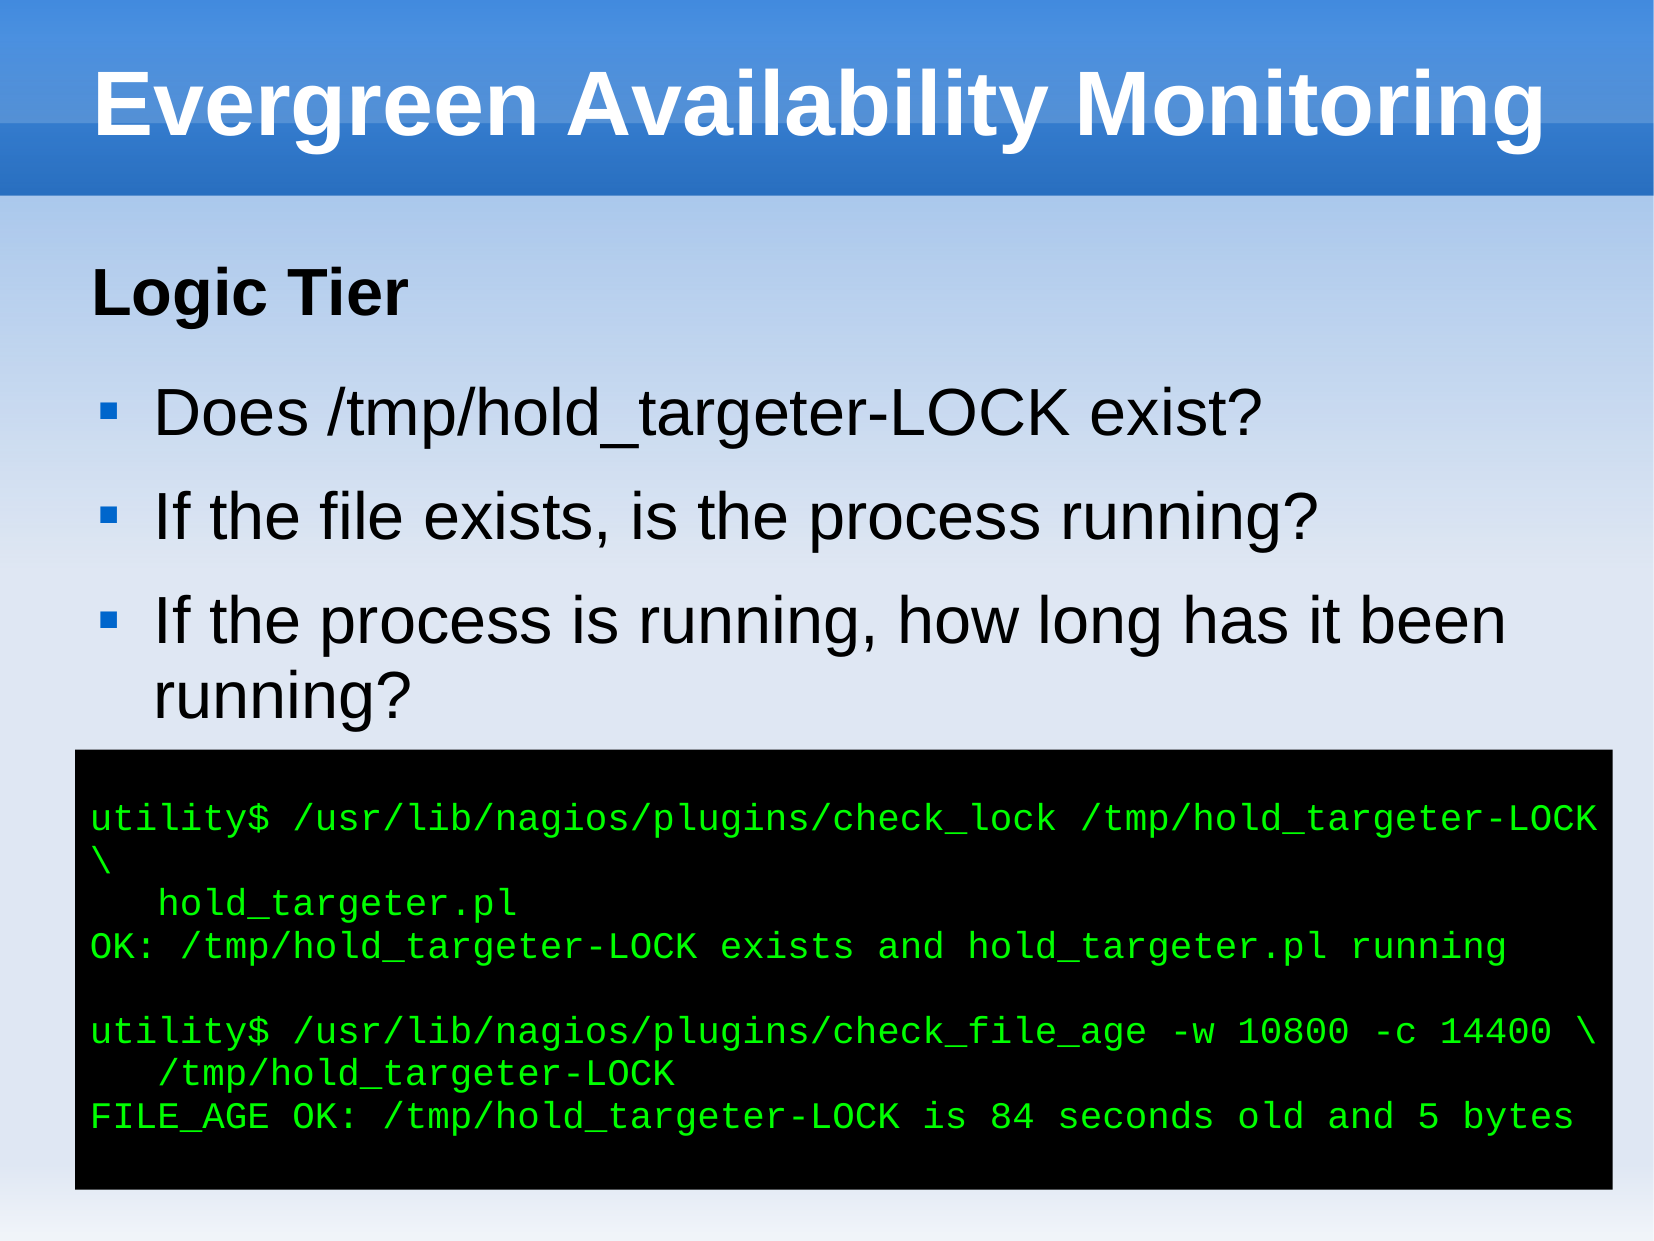

# Evergreen Availability Monitoring
Logic Tier
Does /tmp/hold_targeter-LOCK exist?
If the file exists, is the process running?
If the process is running, how long has it been running?
utility$ /usr/lib/nagios/plugins/check_lock /tmp/hold_targeter-LOCK \
 hold_targeter.pl
OK: /tmp/hold_targeter-LOCK exists and hold_targeter.pl running
utility$ /usr/lib/nagios/plugins/check_file_age -w 10800 -c 14400 \
 /tmp/hold_targeter-LOCK
FILE_AGE OK: /tmp/hold_targeter-LOCK is 84 seconds old and 5 bytes